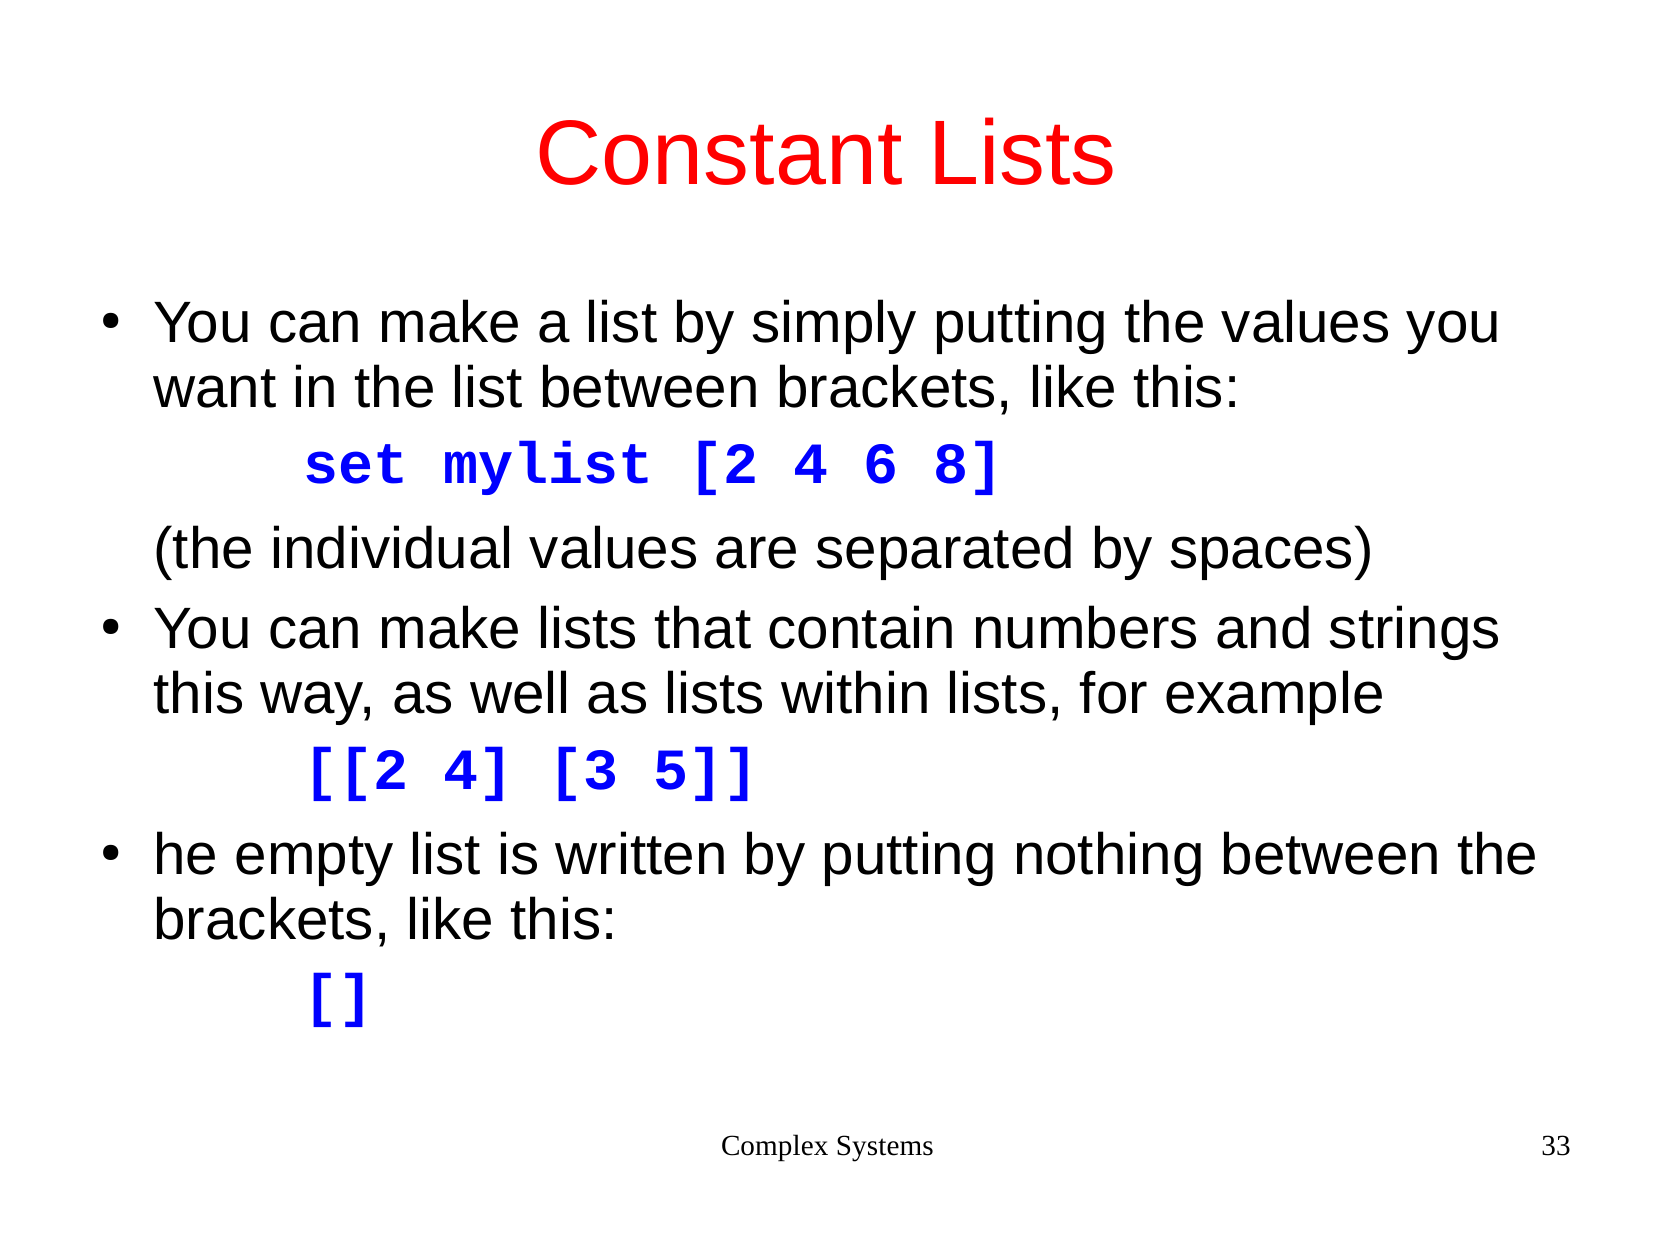

# Constant Lists
You can make a list by simply putting the values you want in the list between brackets, like this:
		set mylist [2 4 6 8]
(the individual values are separated by spaces)
You can make lists that contain numbers and strings this way, as well as lists within lists, for example
		[[2 4] [3 5]]
he empty list is written by putting nothing between the brackets, like this:
		[]
Complex Systems
33